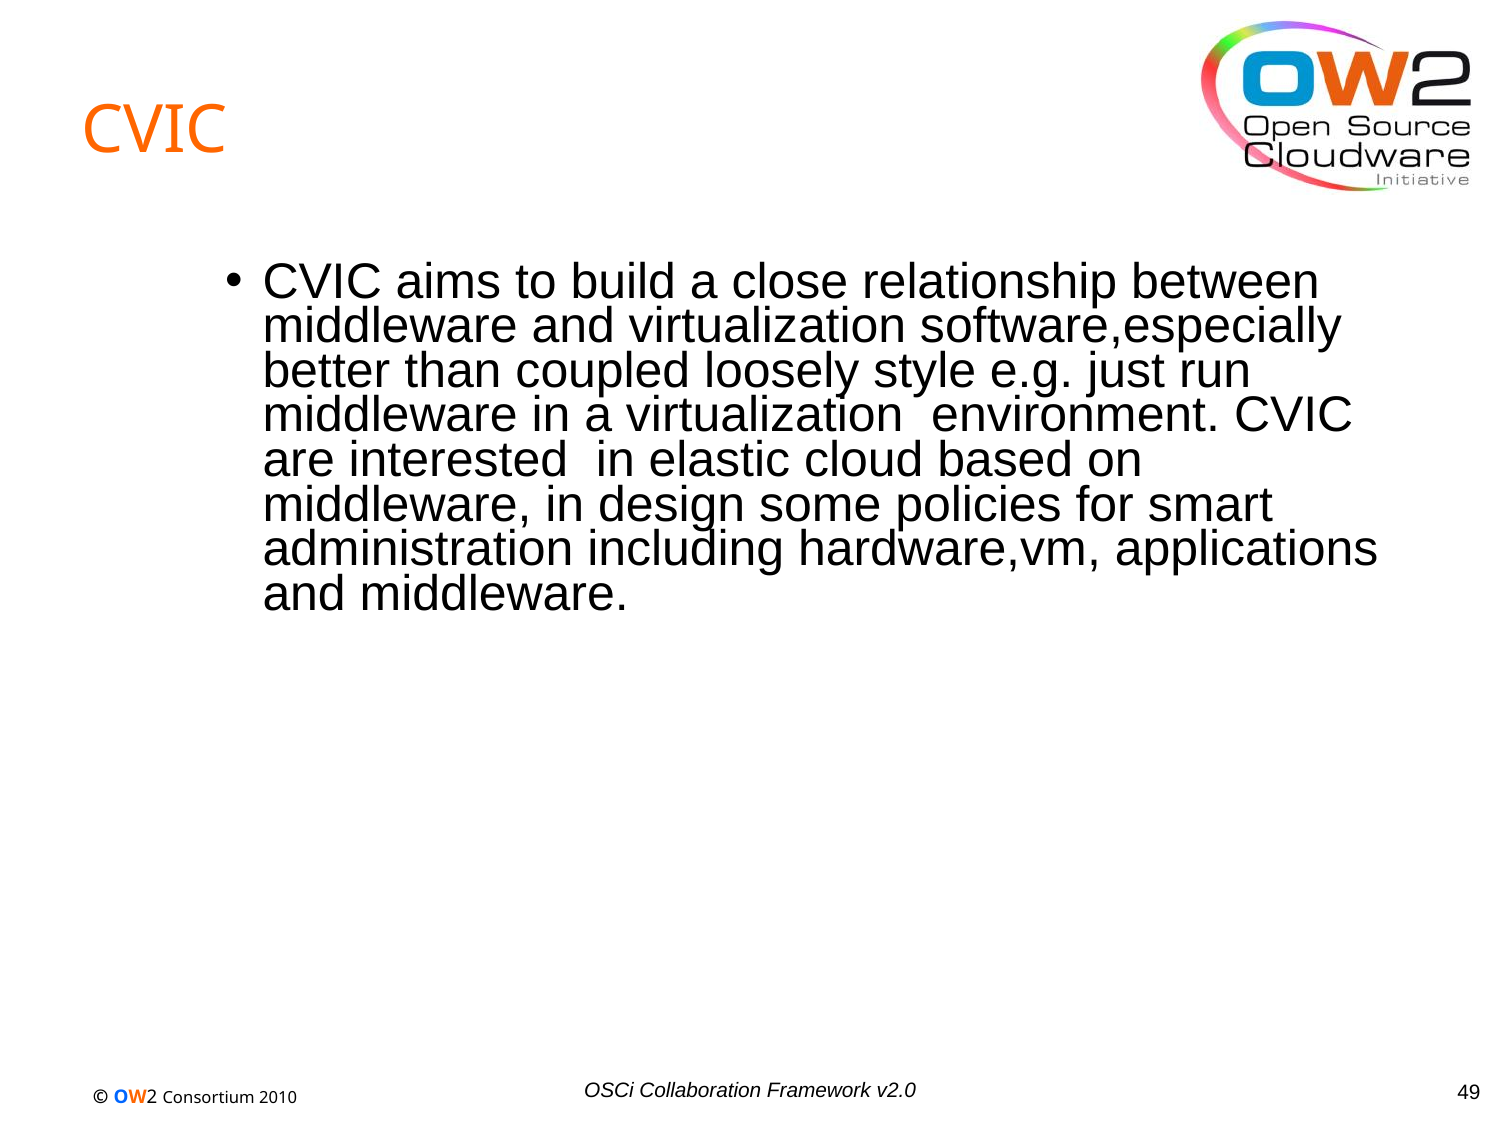

# CVIC
CVIC aims to build a close relationship between middleware and virtualization software,especially better than coupled loosely style e.g. just run middleware in a virtualization environment. CVIC are interested in elastic cloud based on middleware, in design some policies for smart administration including hardware,vm, applications and middleware.